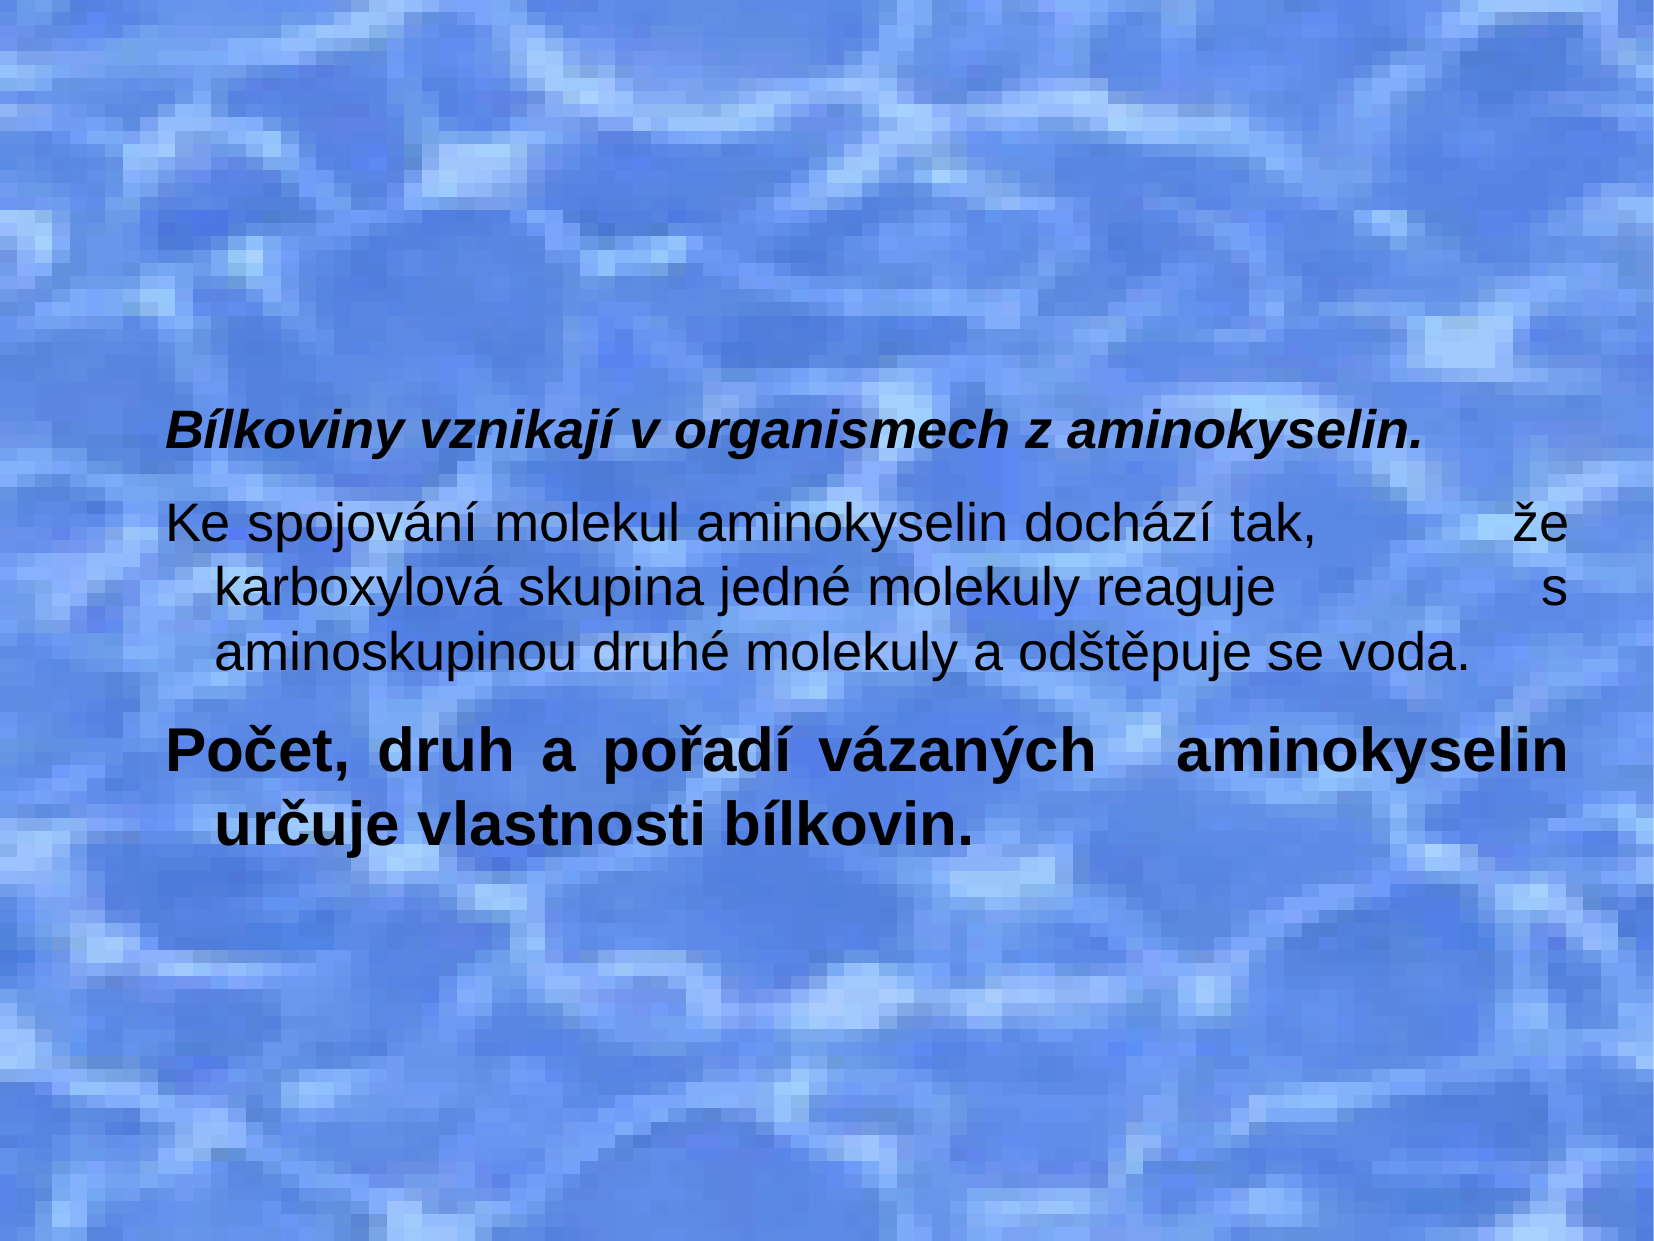

# Bílkoviny vznikají v organismech z aminokyselin.
Ke spojování molekul aminokyselin dochází tak, že karboxylová skupina jedné molekuly reaguje s aminoskupinou druhé molekuly a odštěpuje se voda.
Počet, druh a pořadí vázaných aminokyselin určuje vlastnosti bílkovin.